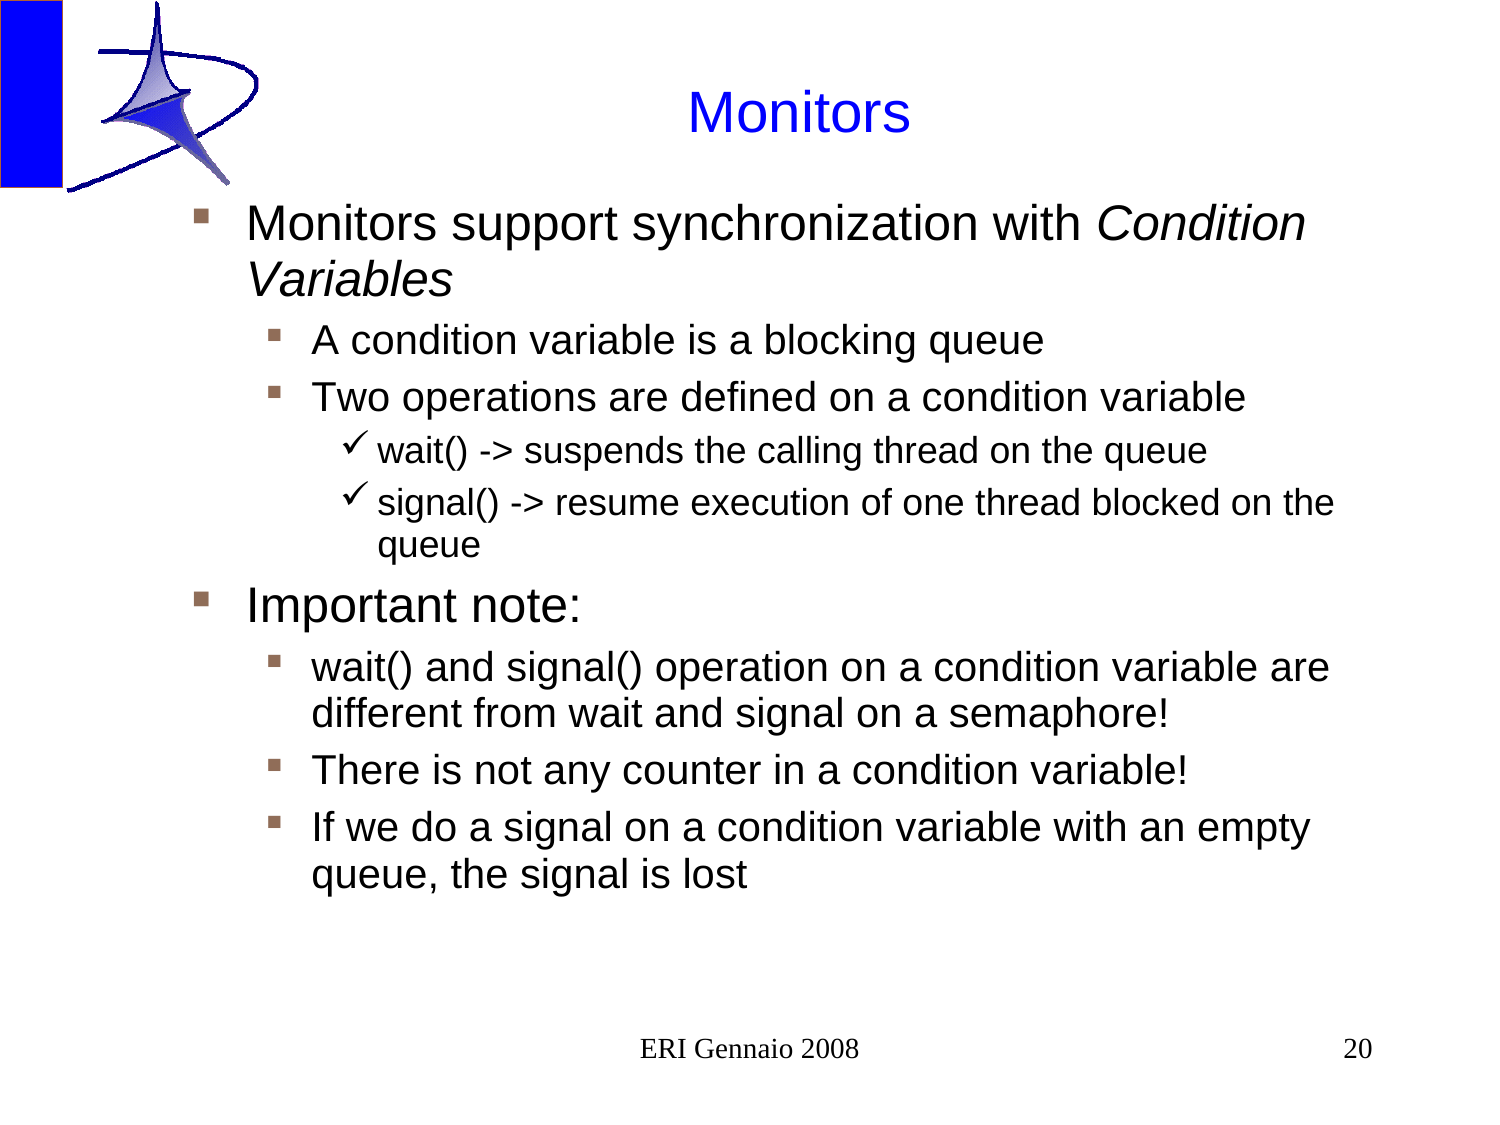

# Monitors
Monitors support synchronization with Condition Variables
A condition variable is a blocking queue
Two operations are defined on a condition variable
wait() -> suspends the calling thread on the queue
signal() -> resume execution of one thread blocked on the queue
Important note:
wait() and signal() operation on a condition variable are different from wait and signal on a semaphore!
There is not any counter in a condition variable!
If we do a signal on a condition variable with an empty queue, the signal is lost
ERI Gennaio 2008
20